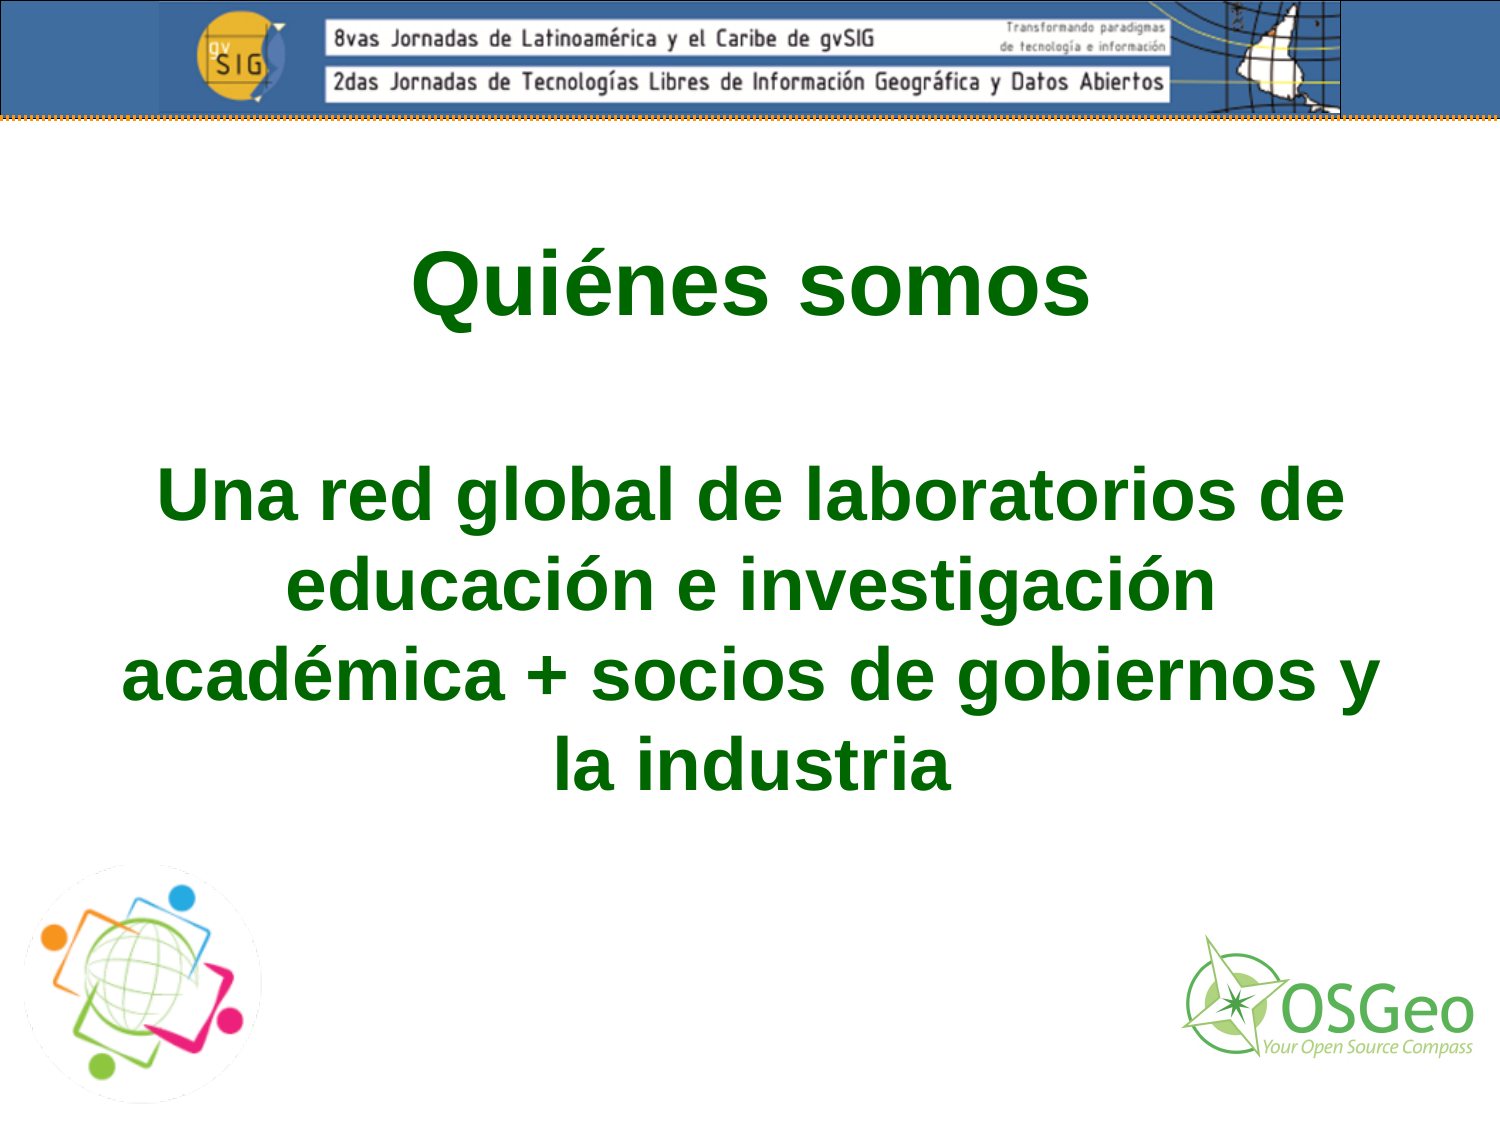

# Quiénes somos
Una red global de laboratorios de educación e investigación académica + socios de gobiernos y la industria